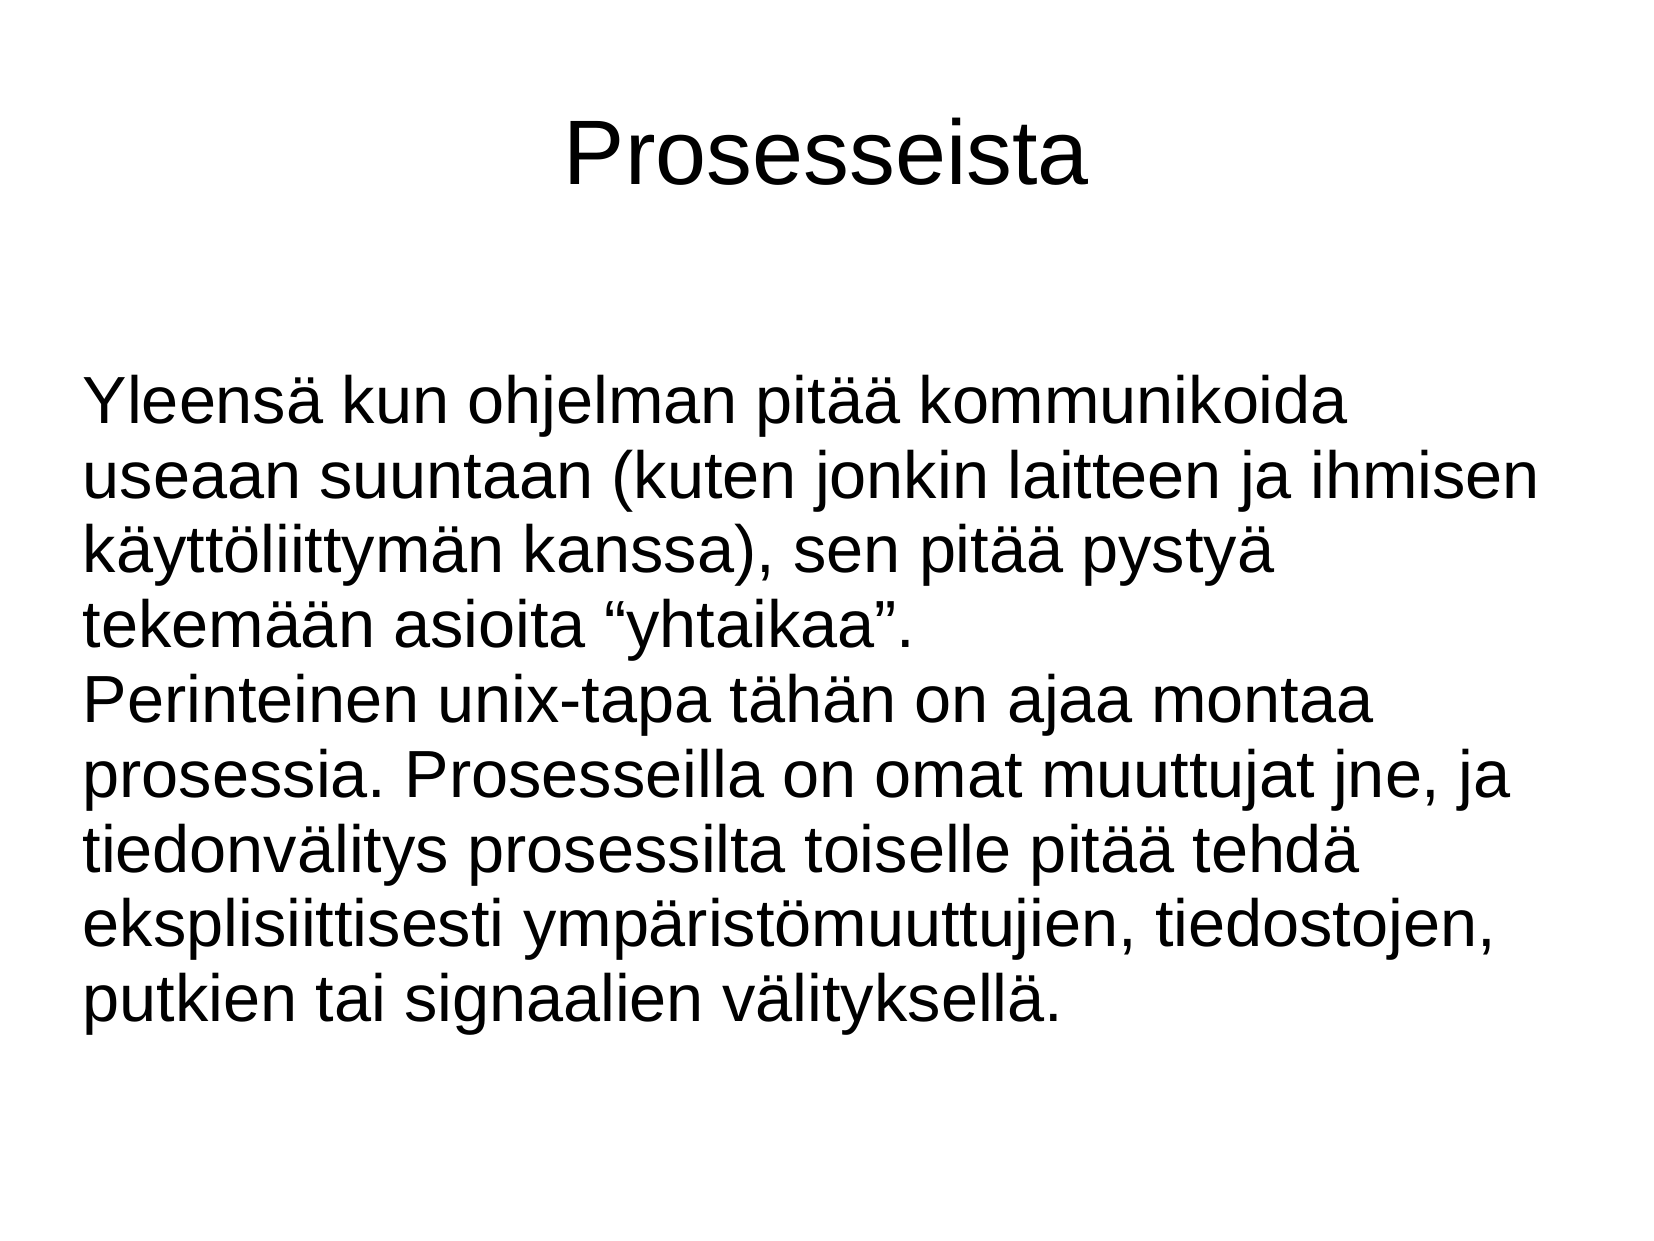

# Prosesseista
Yleensä kun ohjelman pitää kommunikoida useaan suuntaan (kuten jonkin laitteen ja ihmisen käyttöliittymän kanssa), sen pitää pystyä tekemään asioita “yhtaikaa”.
Perinteinen unix-tapa tähän on ajaa montaa prosessia. Prosesseilla on omat muuttujat jne, ja tiedonvälitys prosessilta toiselle pitää tehdä eksplisiittisesti ympäristömuuttujien, tiedostojen, putkien tai signaalien välityksellä.